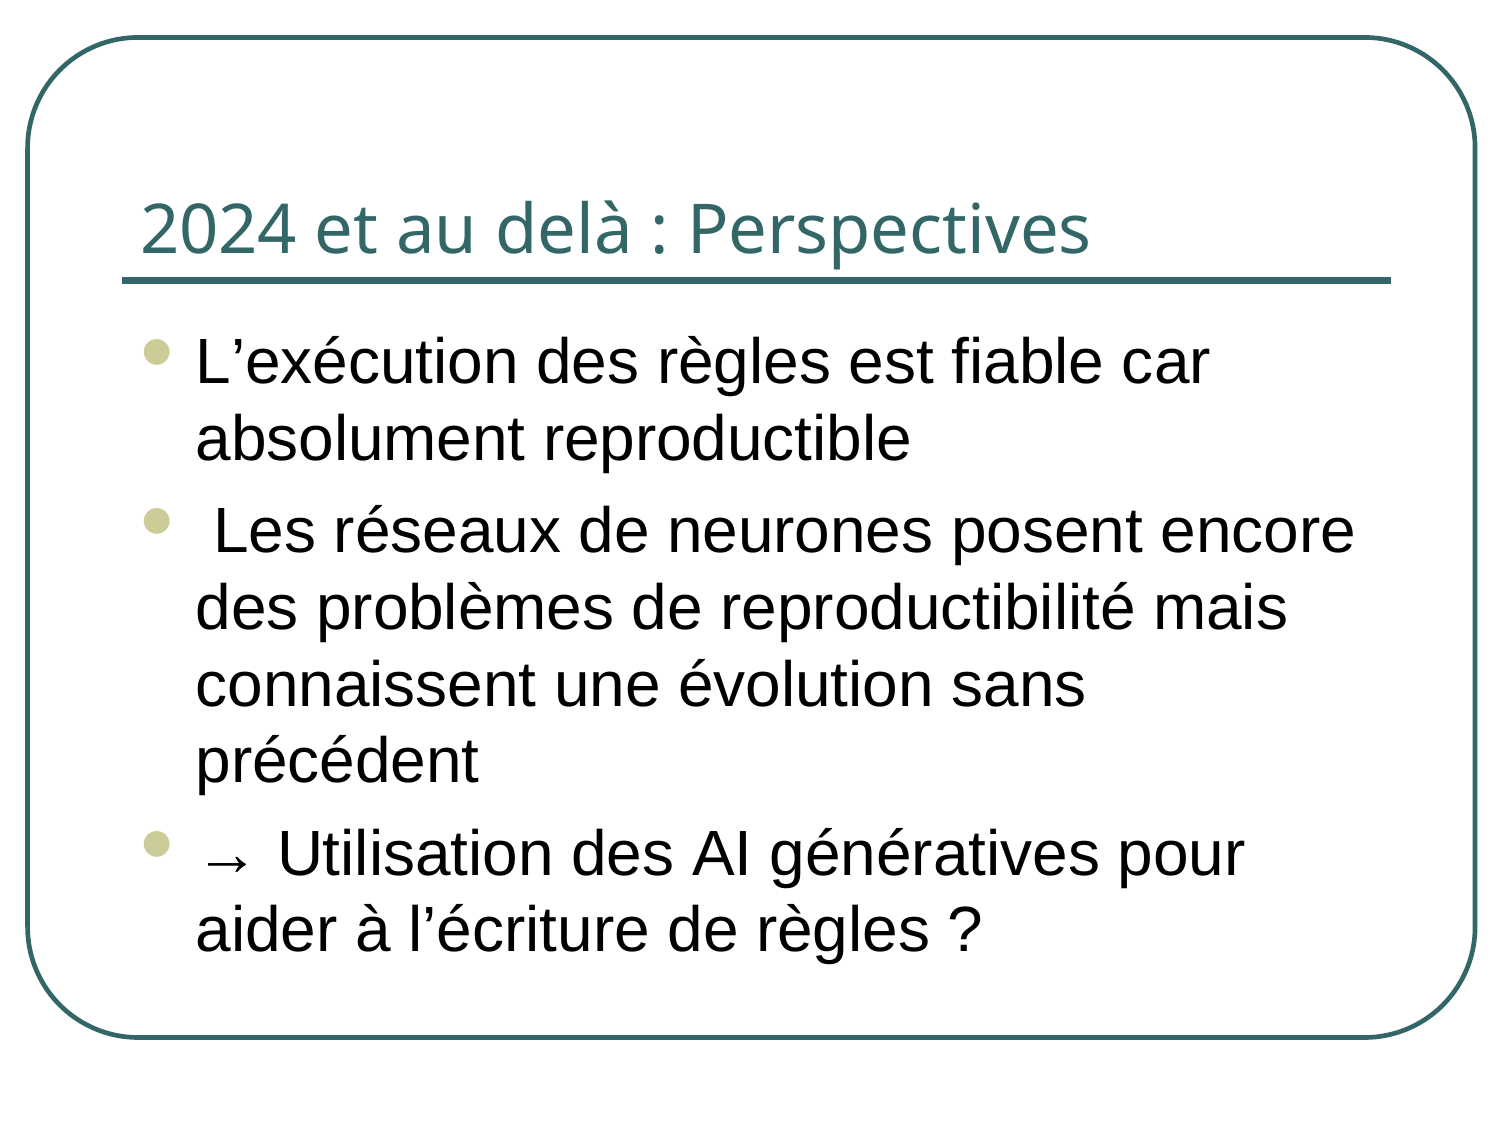

# 2024 et au delà : Perspectives
L’exécution des règles est fiable car absolument reproductible
 Les réseaux de neurones posent encore des problèmes de reproductibilité mais connaissent une évolution sans précédent
→ Utilisation des AI génératives pour aider à l’écriture de règles ?